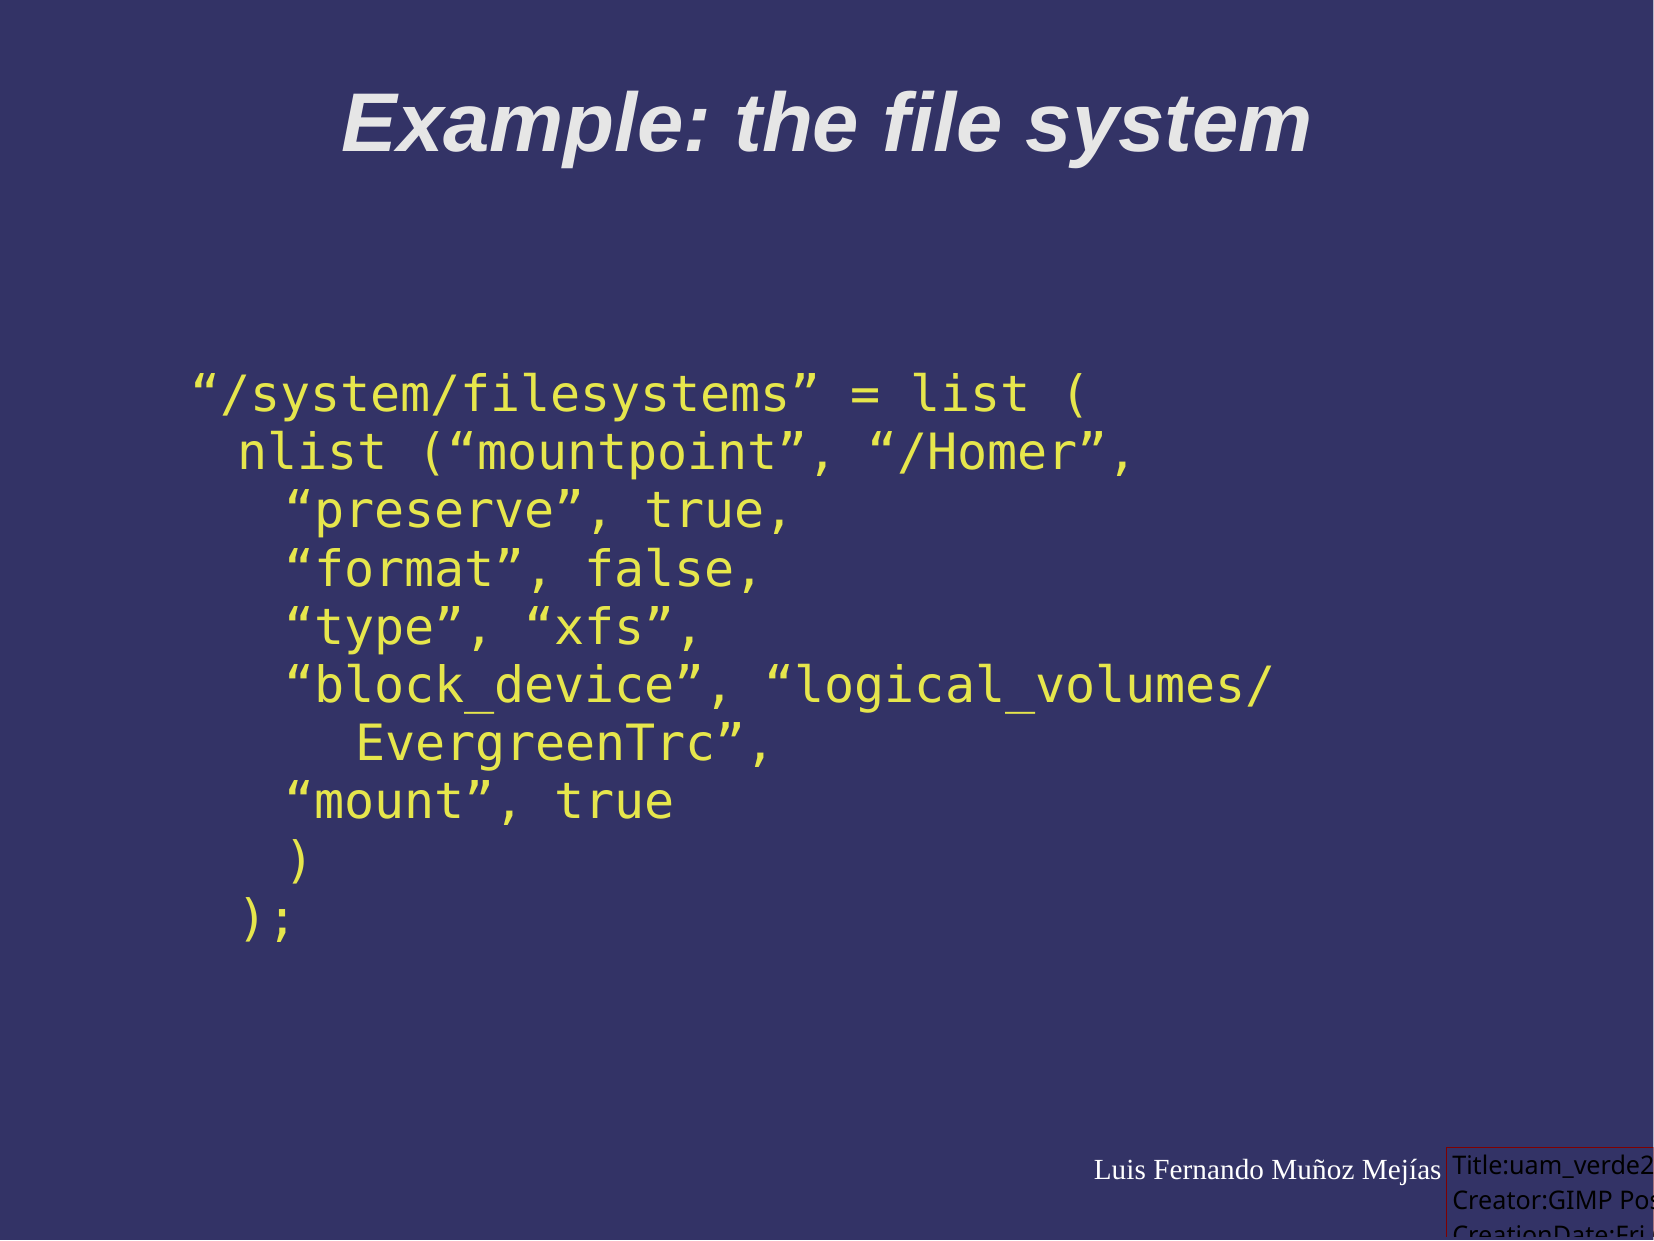

# Example: the file system
“/system/filesystems” = list (
nlist (“mountpoint”, “/Homer”,
“preserve”, true,
“format”, false,
“type”, “xfs”,
“block_device”, “logical_volumes/EvergreenTrc”,
“mount”, true
)
);
Luis Fernando Muñoz Mejías